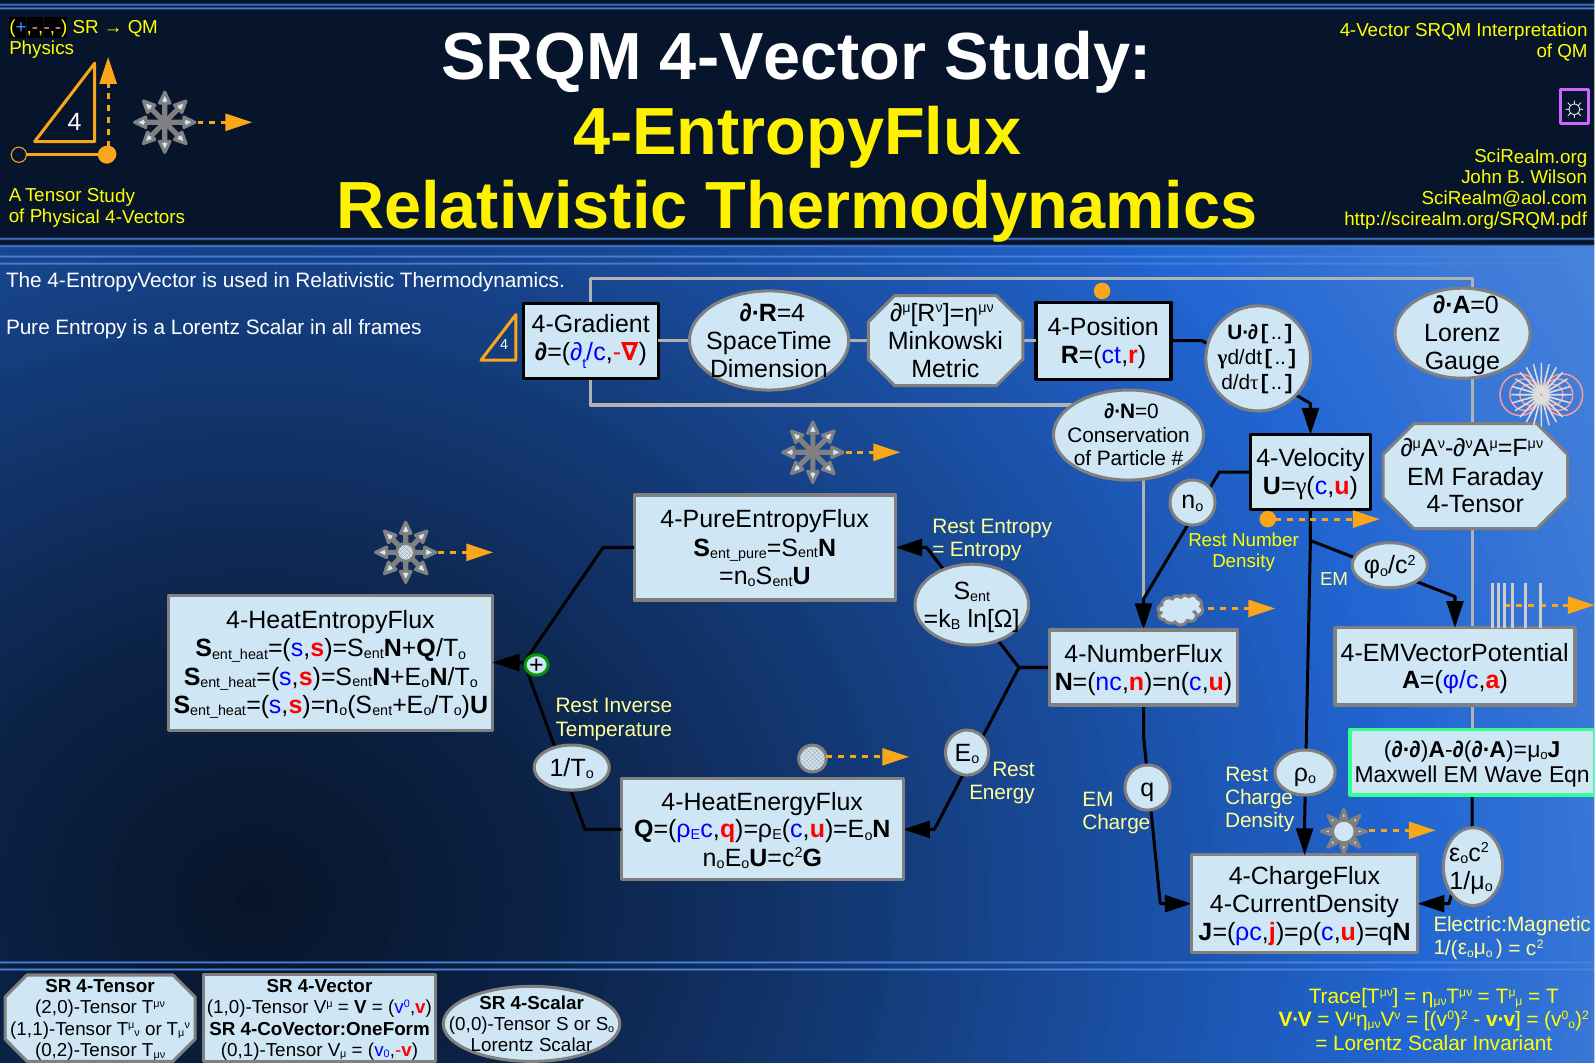

(+,-,-,-) SR → QM
Physics
A Tensor Study
of Physical 4-Vectors
4-Vector SRQM Interpretation
of QM
SciRealm.org
John B. Wilson
SciRealm@aol.com
http://scirealm.org/SRQM.pdf
# SRQM 4-Vector Study: 4-EntropyFlux Relativistic Thermodynamics
4
☼
The 4-EntropyVector is used in Relativistic Thermodynamics.
Pure Entropy is a Lorentz Scalar in all frames
 ∂∙A=0
Lorenz
Gauge
 ∂∙R=4
SpaceTime
Dimension
∂μ[Rν]=ημν
Minkowski
Metric
4-Position
R=(ct,r)
4-Gradient
∂=(∂t/c,-∇)
 U∙∂[..]
γd/dt[..]
d/dτ[..]
4
 ∂∙N=0
Conservation
of Particle #
∂μAν-∂νAμ=Fμν
EM Faraday
4-Tensor
4-Velocity
U=γ(c,u)
no
4-PureEntropyFlux
Sent_pure=SentN
=noSentU
Rest Entropy
= Entropy
Rest Number
Density
φo/c2
EM
Sent
=kB ln[Ω]
4-HeatEntropyFlux
Sent_heat=(s,s)=SentN+Q/To
Sent_heat=(s,s)=SentN+EoN/To
Sent_heat=(s,s)=no(Sent+Eo/To)U
4-EMVectorPotential
A=(φ/c,a)
4-NumberFlux
N=(nc,n)=n(c,u)
+
Rest Inverse
Temperature
(∂∙∂)A-∂(∂∙A)=μoJ
Maxwell EM Wave Eqn
Eo
1/To
ρo
Rest
Energy
Rest
Charge
Density
q
4-HeatEnergyFlux
Q=(ρEc,q)=ρE(c,u)=EoN
noEoU=c2G
EM
Charge
εoc2
1/μo
4-ChargeFlux
4-CurrentDensity
J=(ρc,j)=ρ(c,u)=qN
Electric:Magnetic
1/(εoμo ) = c2
SR 4-Tensor
(2,0)-Tensor Tμν
(1,1)-Tensor Tμν or Tμν
(0,2)-Tensor Tμν
SR 4-Vector
(1,0)-Tensor Vμ = V = (v0,v)
SR 4-CoVector:OneForm
(0,1)-Tensor Vμ = (v0,-v)
Trace[Tμν] = ημνTμν = Tμμ = T
V∙V = VμημνVν = [(v0)2 - v∙v] = (v0o)2
= Lorentz Scalar Invariant
SR 4-Scalar
(0,0)-Tensor S or So
Lorentz Scalar